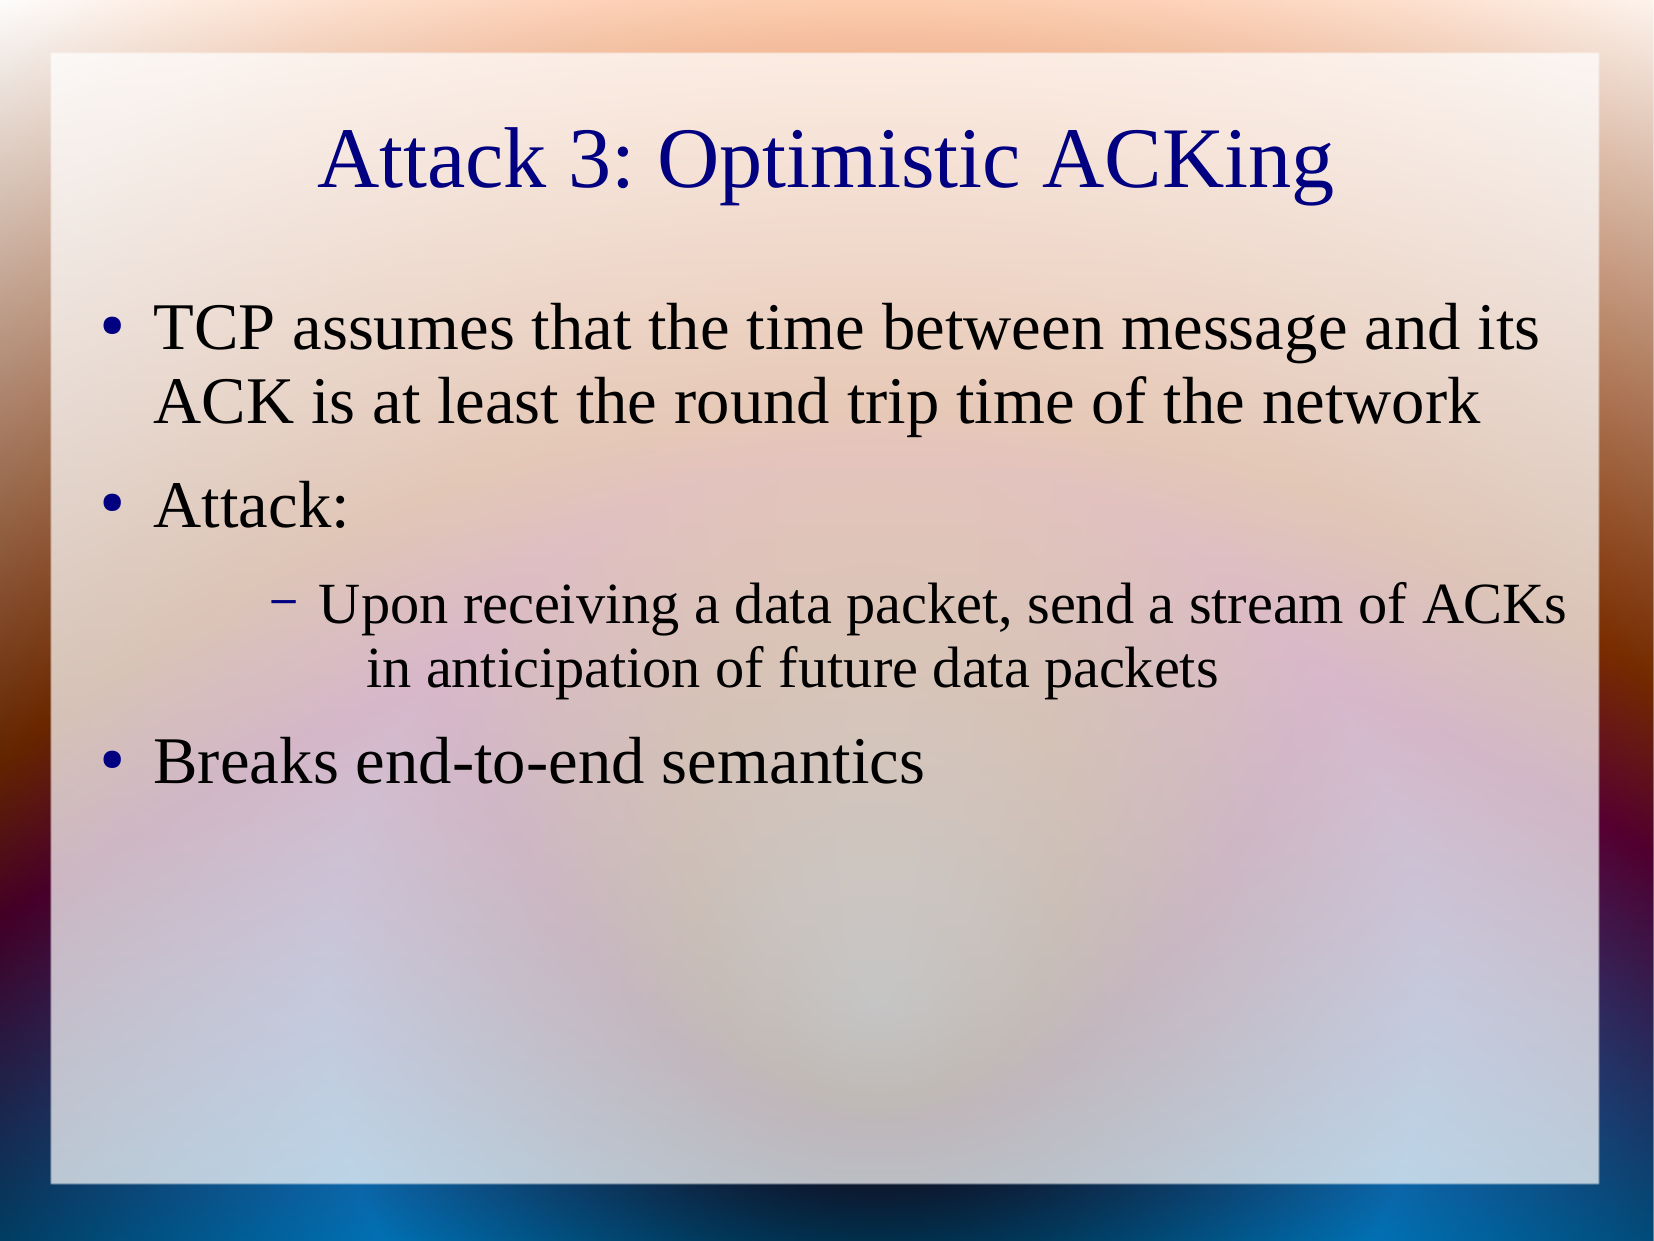

# Attack 3: Optimistic ACKing
TCP assumes that the time between message and its ACK is at least the round trip time of the network
Attack:
Upon receiving a data packet, send a stream of ACKs in anticipation of future data packets
Breaks end-to-end semantics